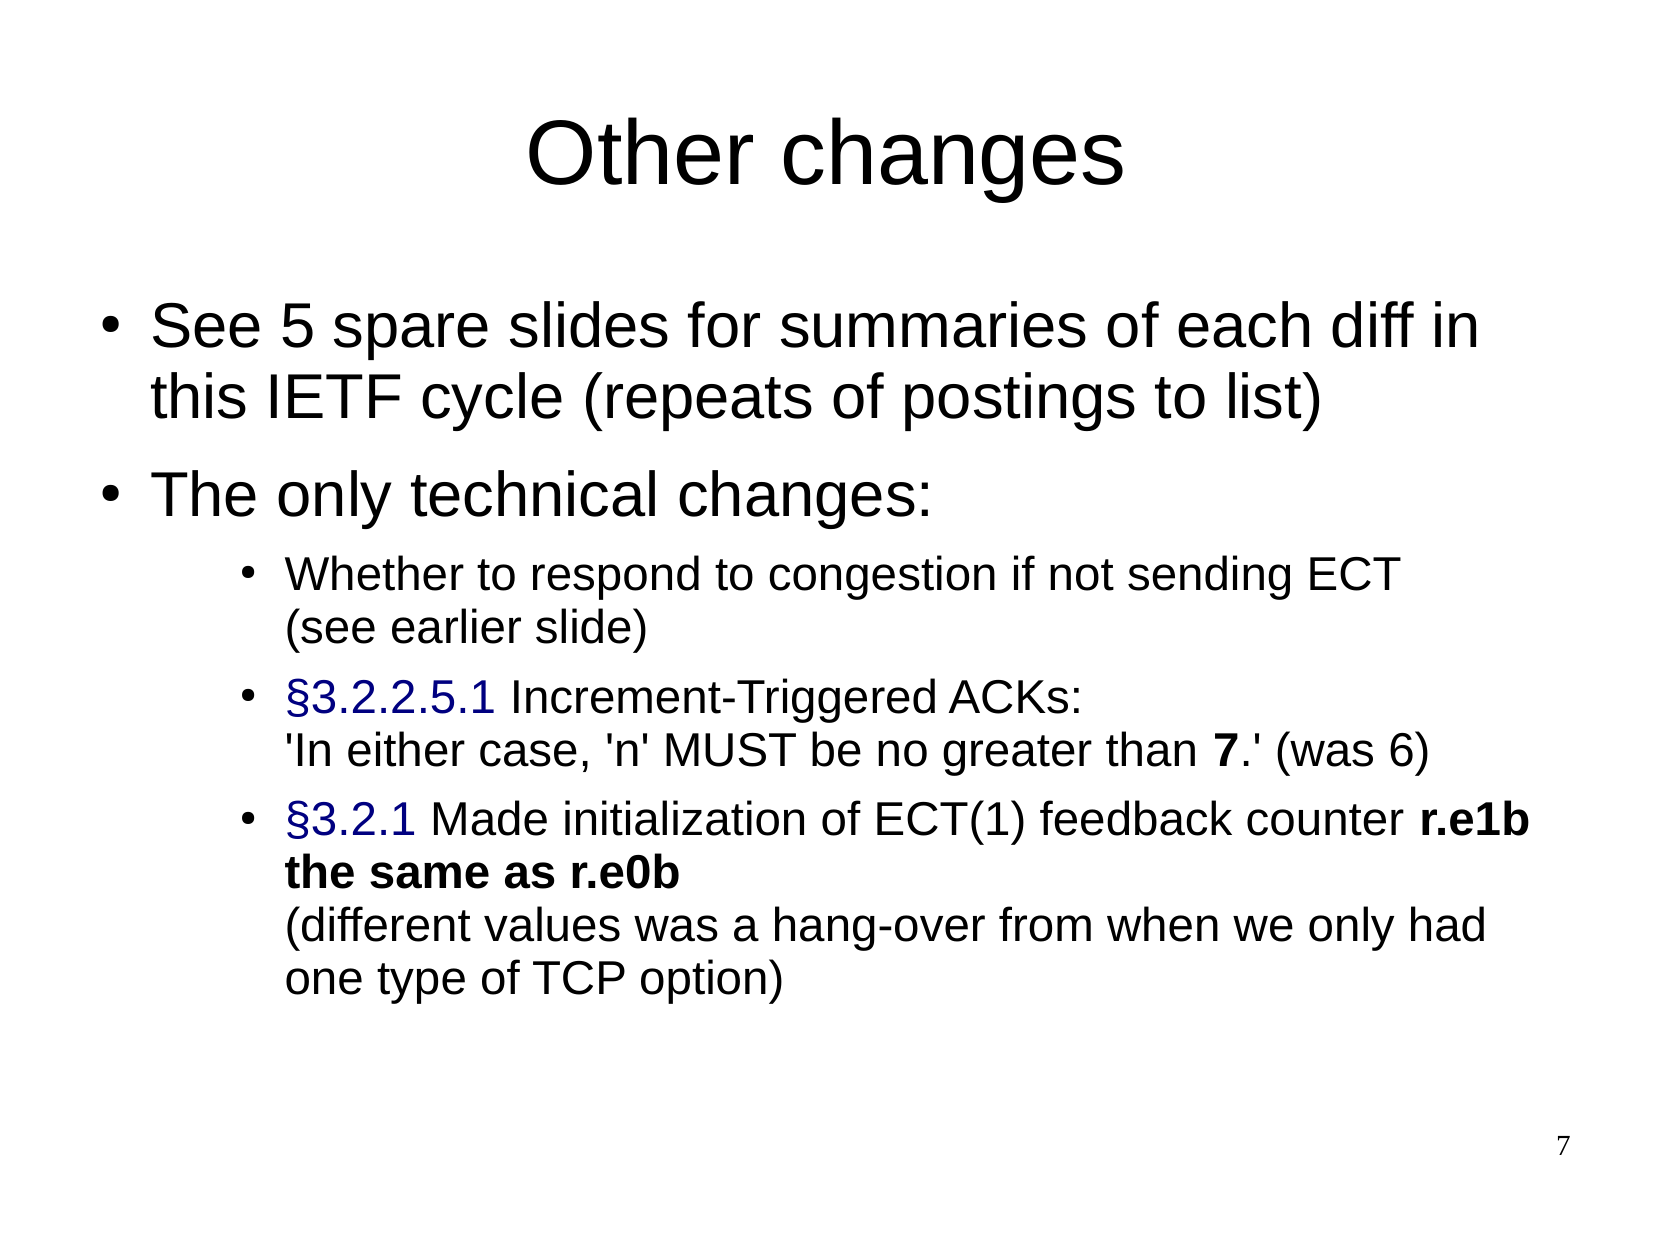

# Other changes
See 5 spare slides for summaries of each diff in this IETF cycle (repeats of postings to list)
The only technical changes:
Whether to respond to congestion if not sending ECT
(see earlier slide)
§3.2.2.5.1 Increment-Triggered ACKs:
'In either case, 'n' MUST be no greater than 7.' (was 6)
§3.2.1 Made initialization of ECT(1) feedback counter r.e1b the same as r.e0b
(different values was a hang-over from when we only had one type of TCP option)
7